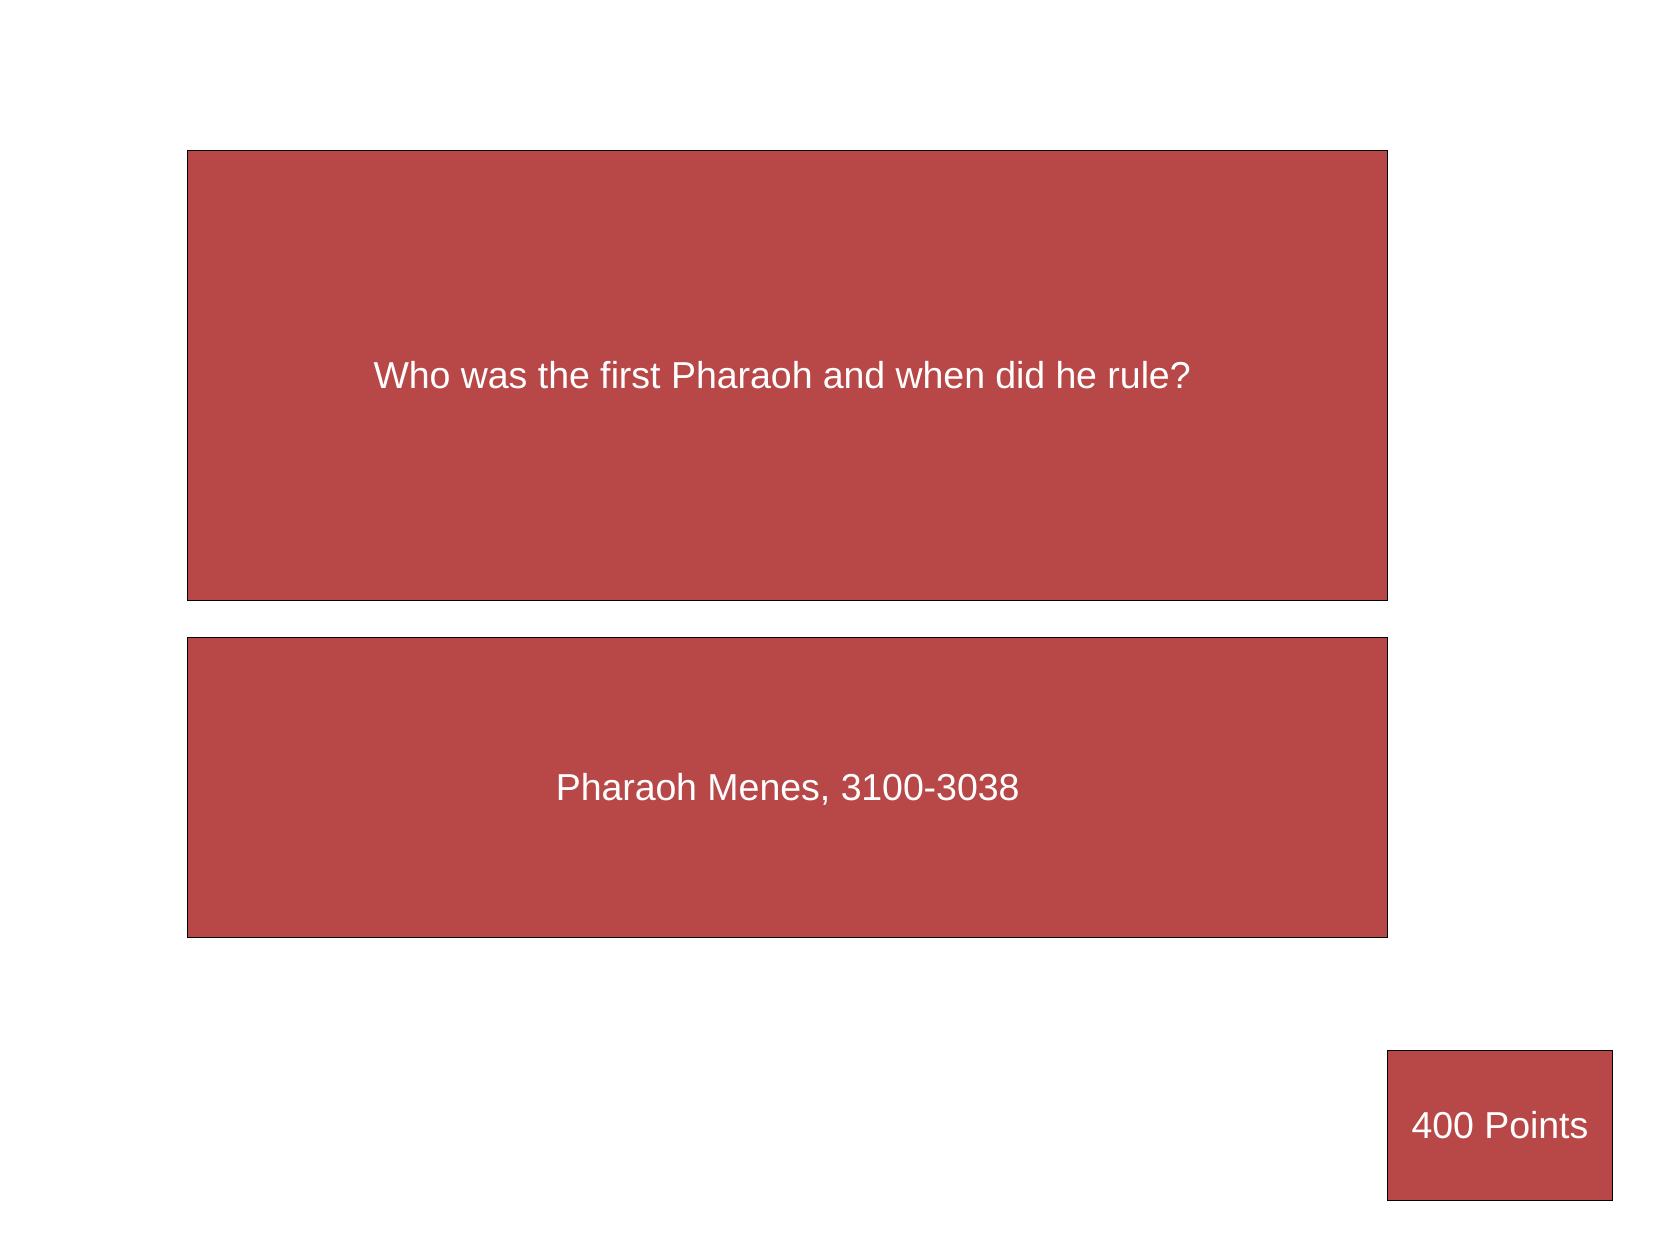

Who was the first Pharaoh and when did he rule?
Pharaoh Menes, 3100-3038
400 Points